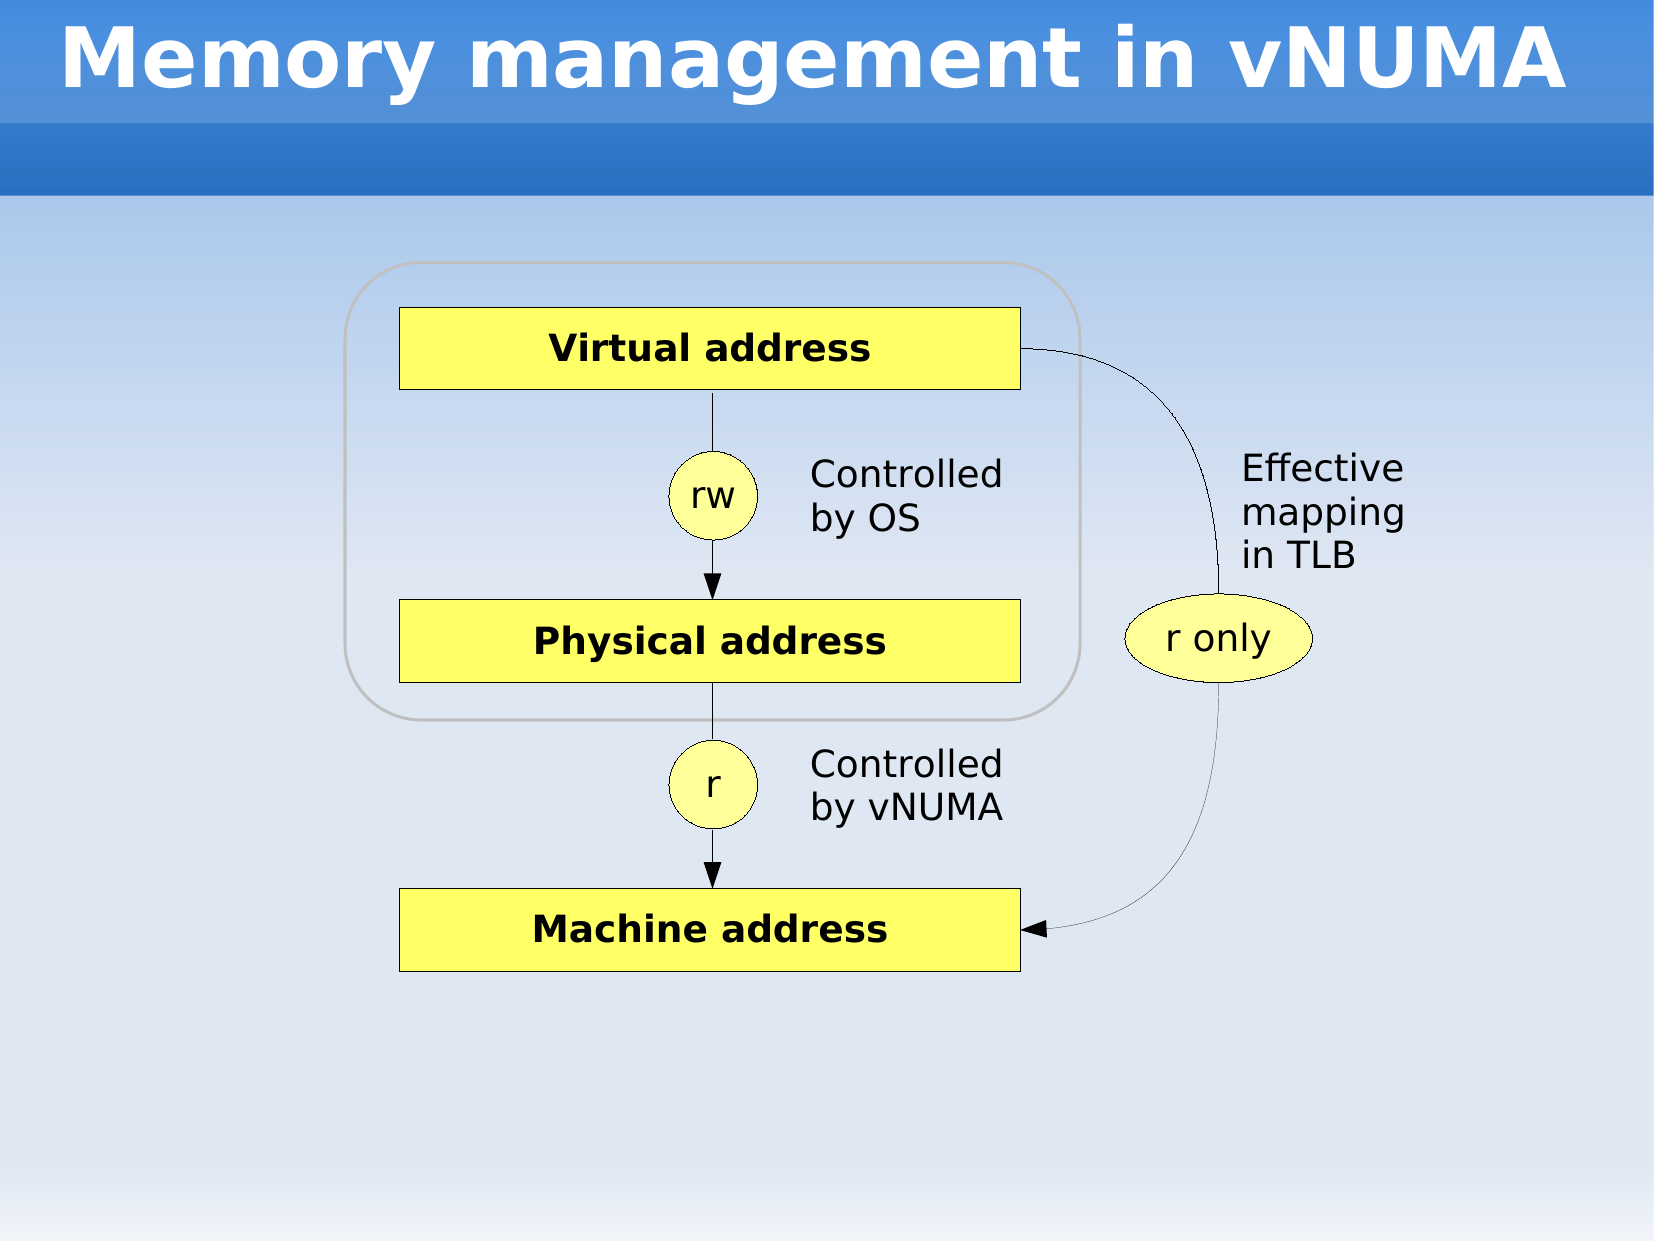

# Memory management in vNUMA
Virtual address
Effective
mapping
in TLB
Controlled
by OS
rw
r only
Physical address
Controlled
by vNUMA
r
Machine address